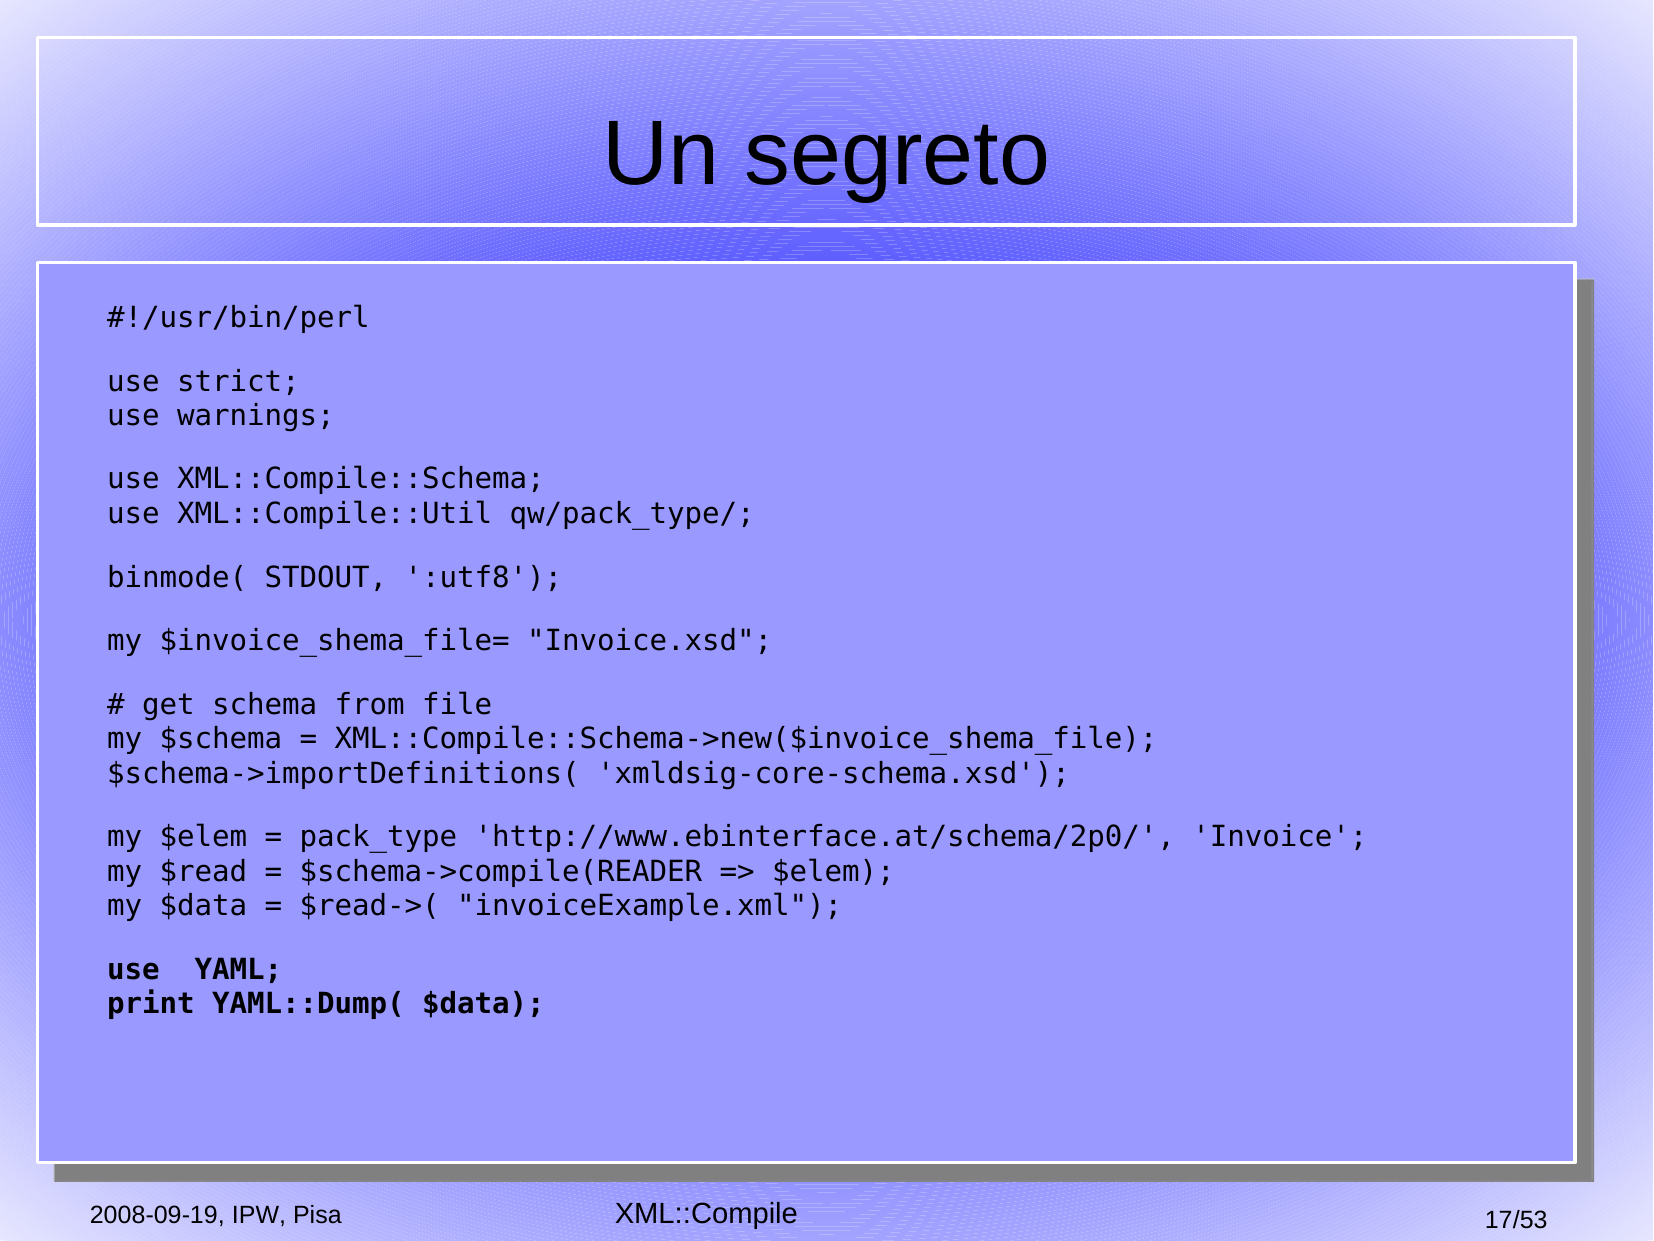

# Un segreto
#!/usr/bin/perl
use strict;
use warnings;
use XML::Compile::Schema;
use XML::Compile::Util qw/pack_type/;
binmode( STDOUT, ':utf8');
my $invoice_shema_file= "Invoice.xsd";
# get schema from file my $schema = XML::Compile::Schema->new($invoice_shema_file); $schema->importDefinitions( 'xmldsig-core-schema.xsd');
my $elem = pack_type 'http://www.ebinterface.at/schema/2p0/', 'Invoice';
my $read = $schema->compile(READER => $elem);
my $data = $read->( "invoiceExample.xml");
use YAML;
print YAML::Dump( $data);